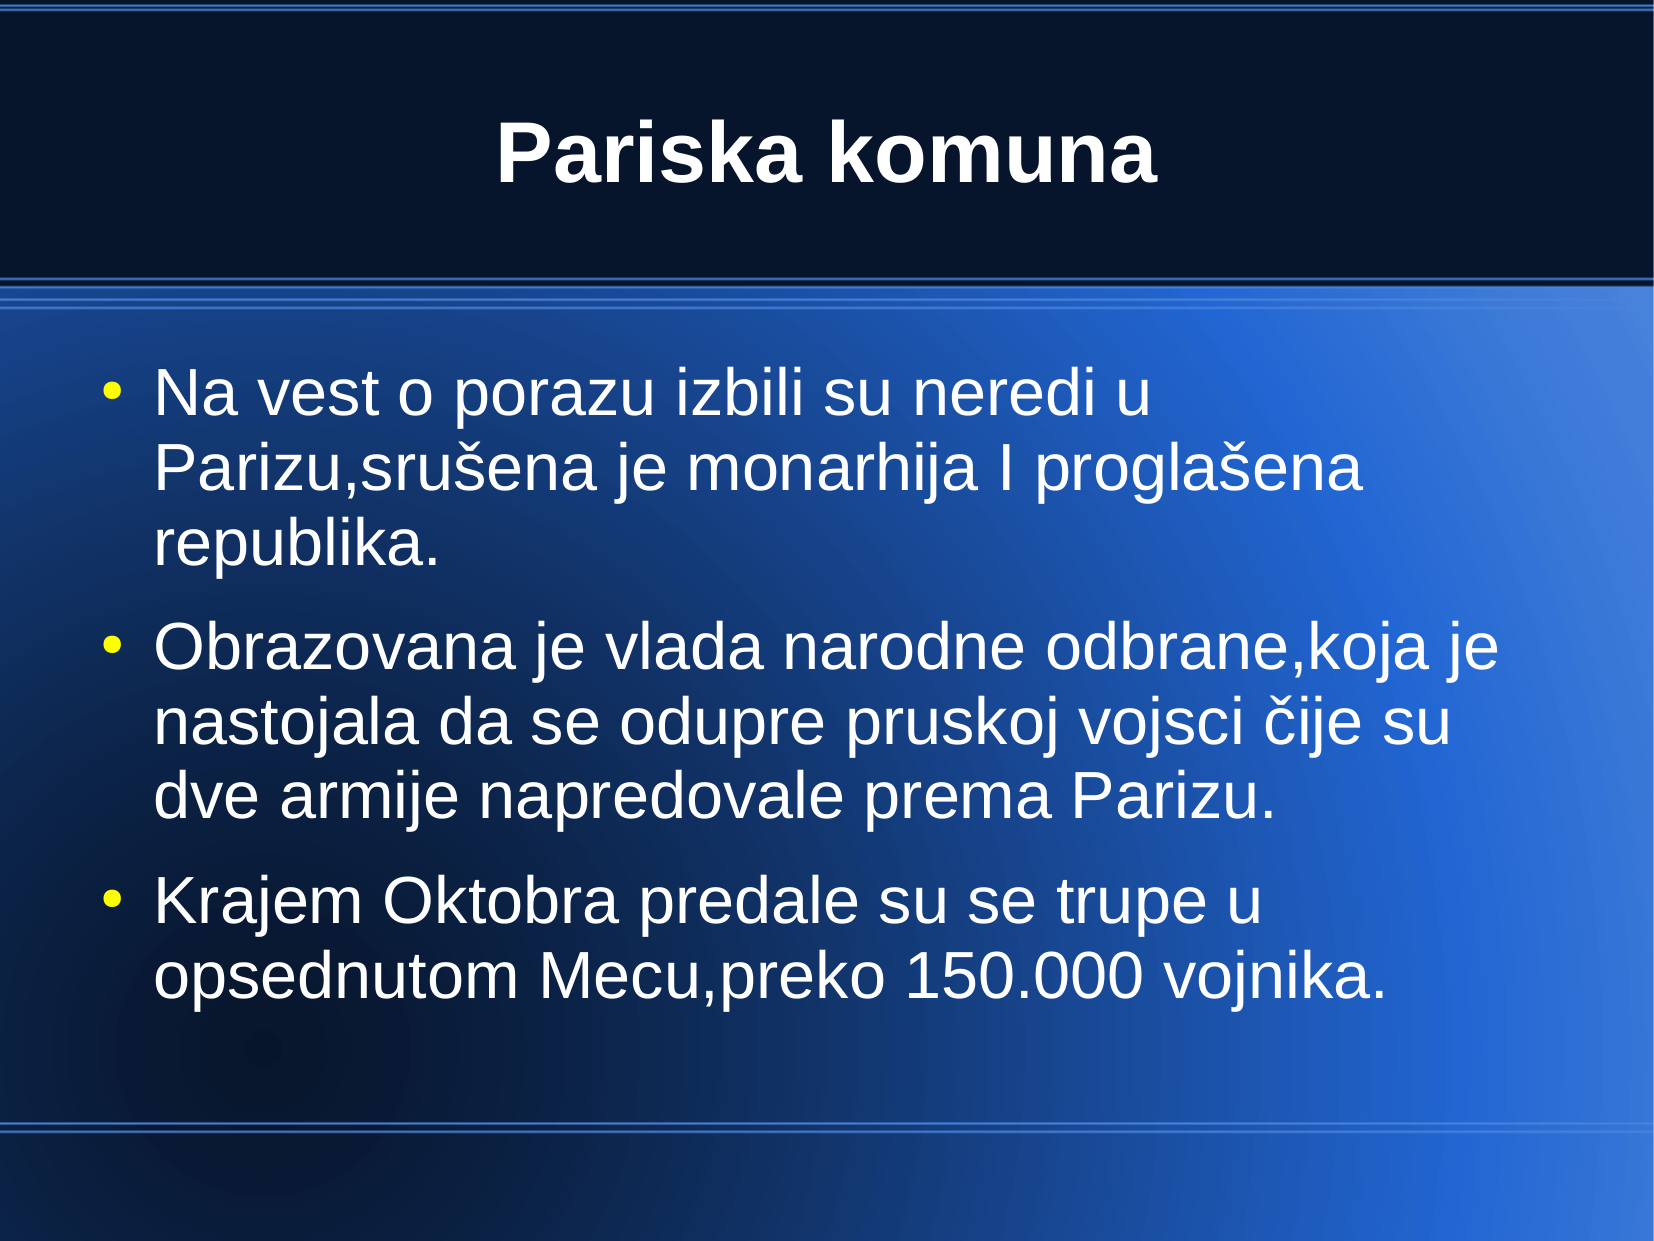

# Pariska komuna
Na vest o porazu izbili su neredi u Parizu,srušena je monarhija I proglašena republika.
Obrazovana je vlada narodne odbrane,koja je nastojala da se odupre pruskoj vojsci čije su dve armije napredovale prema Parizu.
Krajem Oktobra predale su se trupe u opsednutom Mecu,preko 150.000 vojnika.